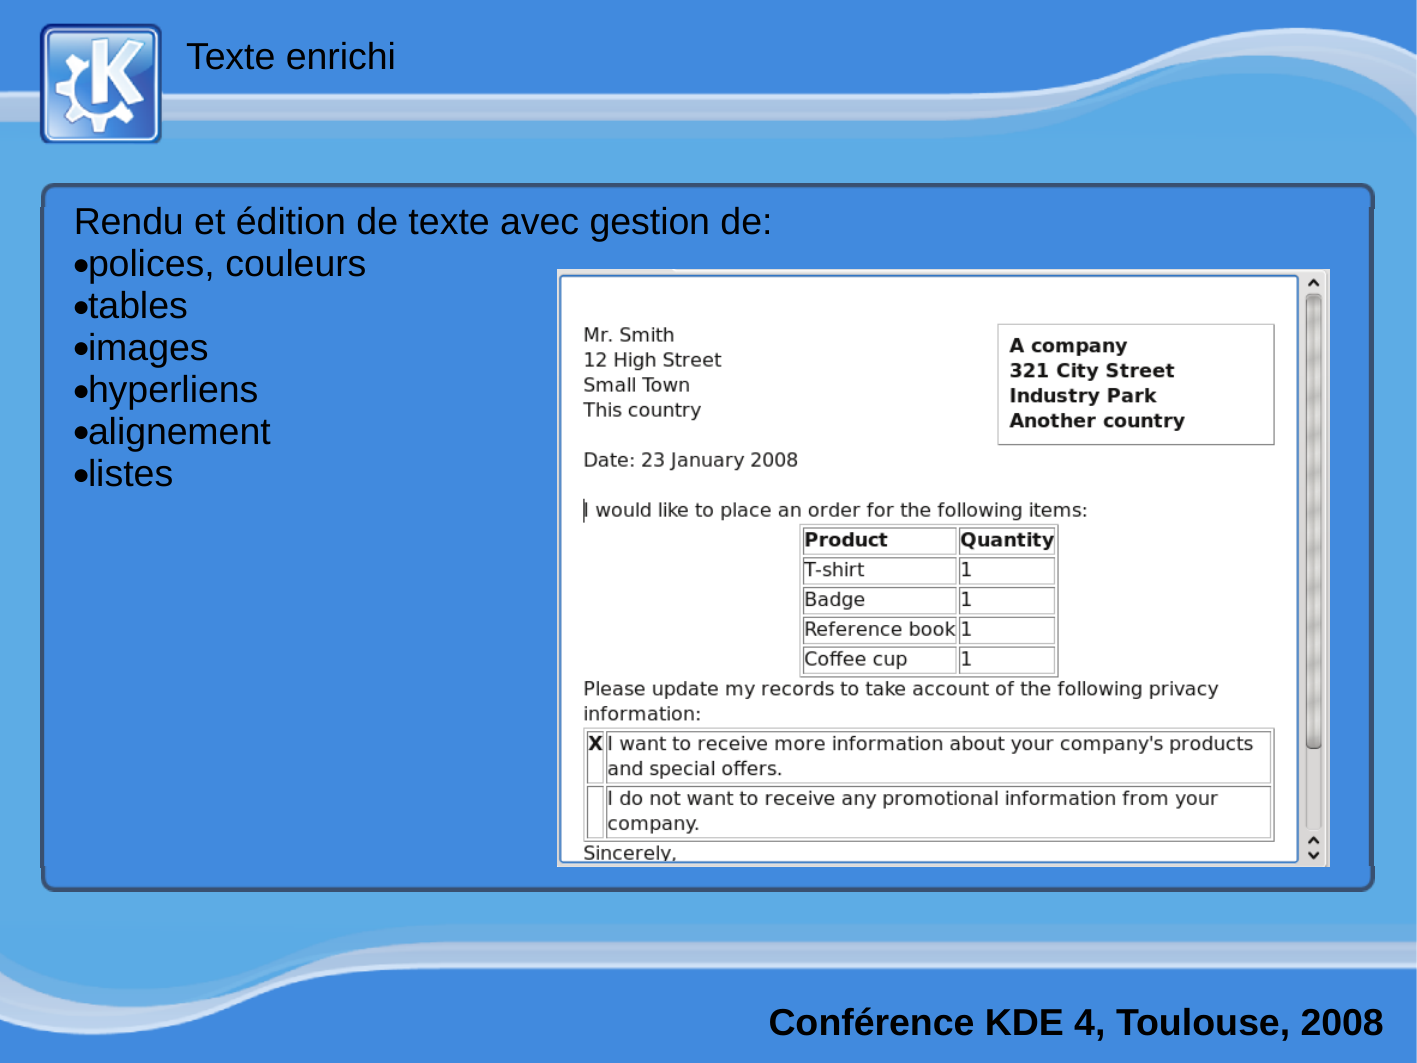

Texte enrichi
Rendu et édition de texte avec gestion de:
polices, couleurs
tables
images
hyperliens
alignement
listes